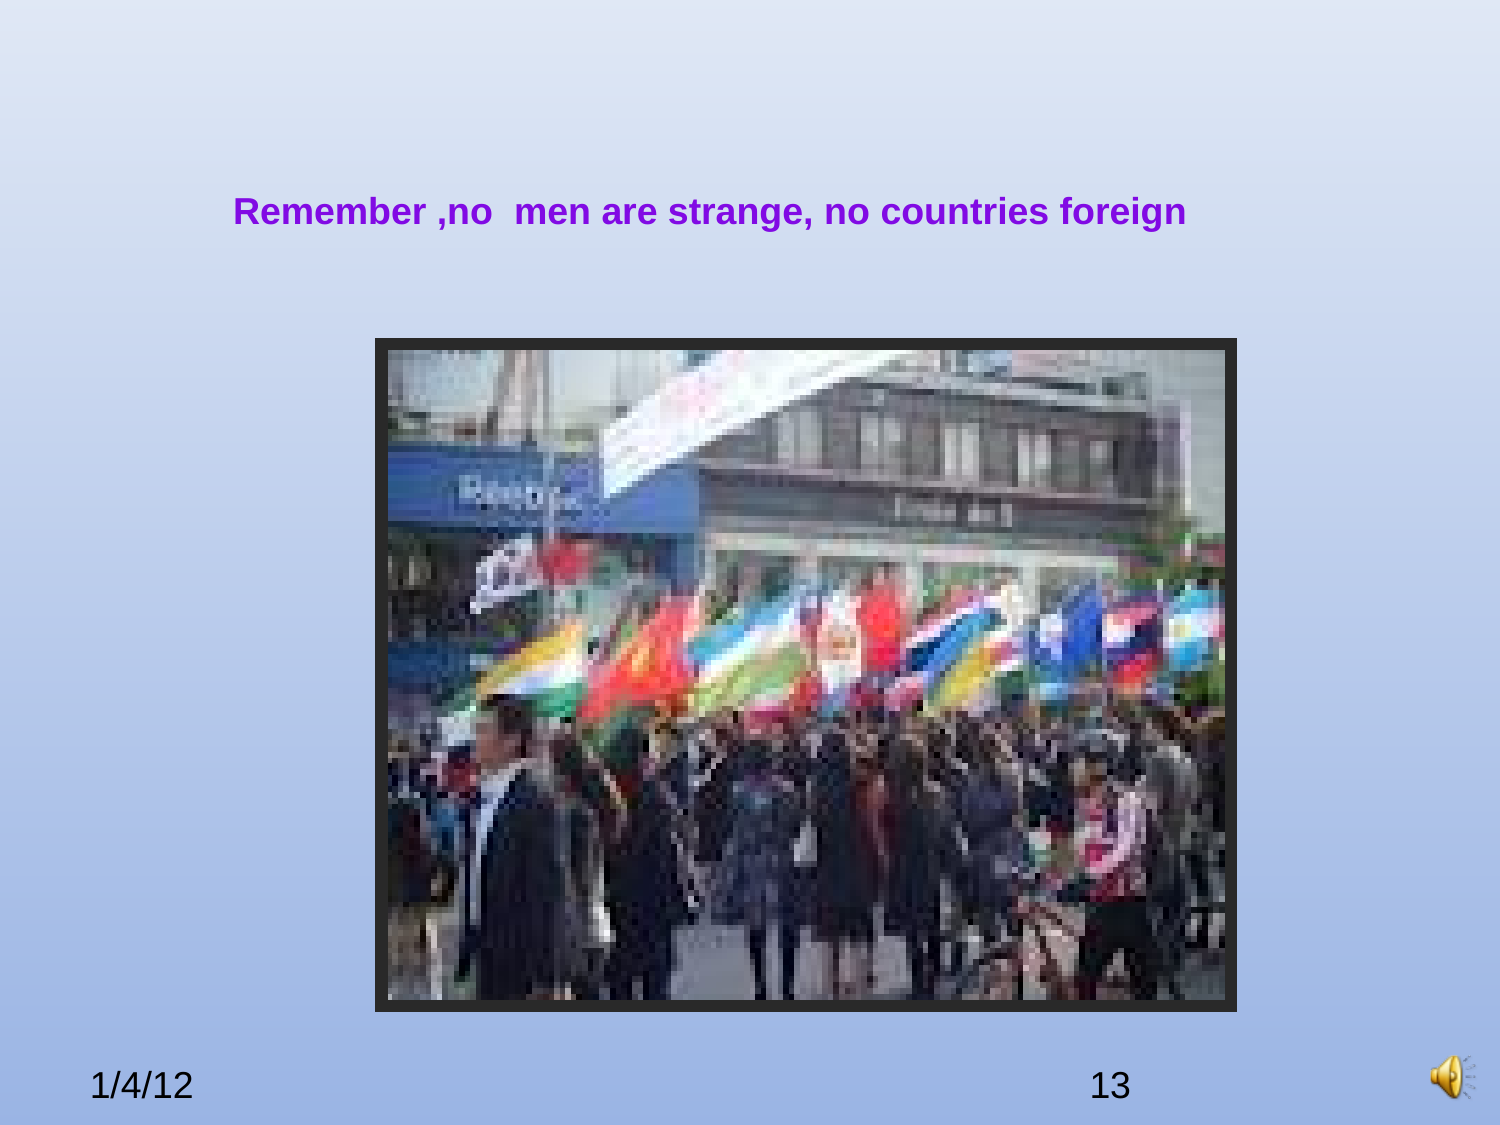

Remember ,no men are strange, no countries foreign